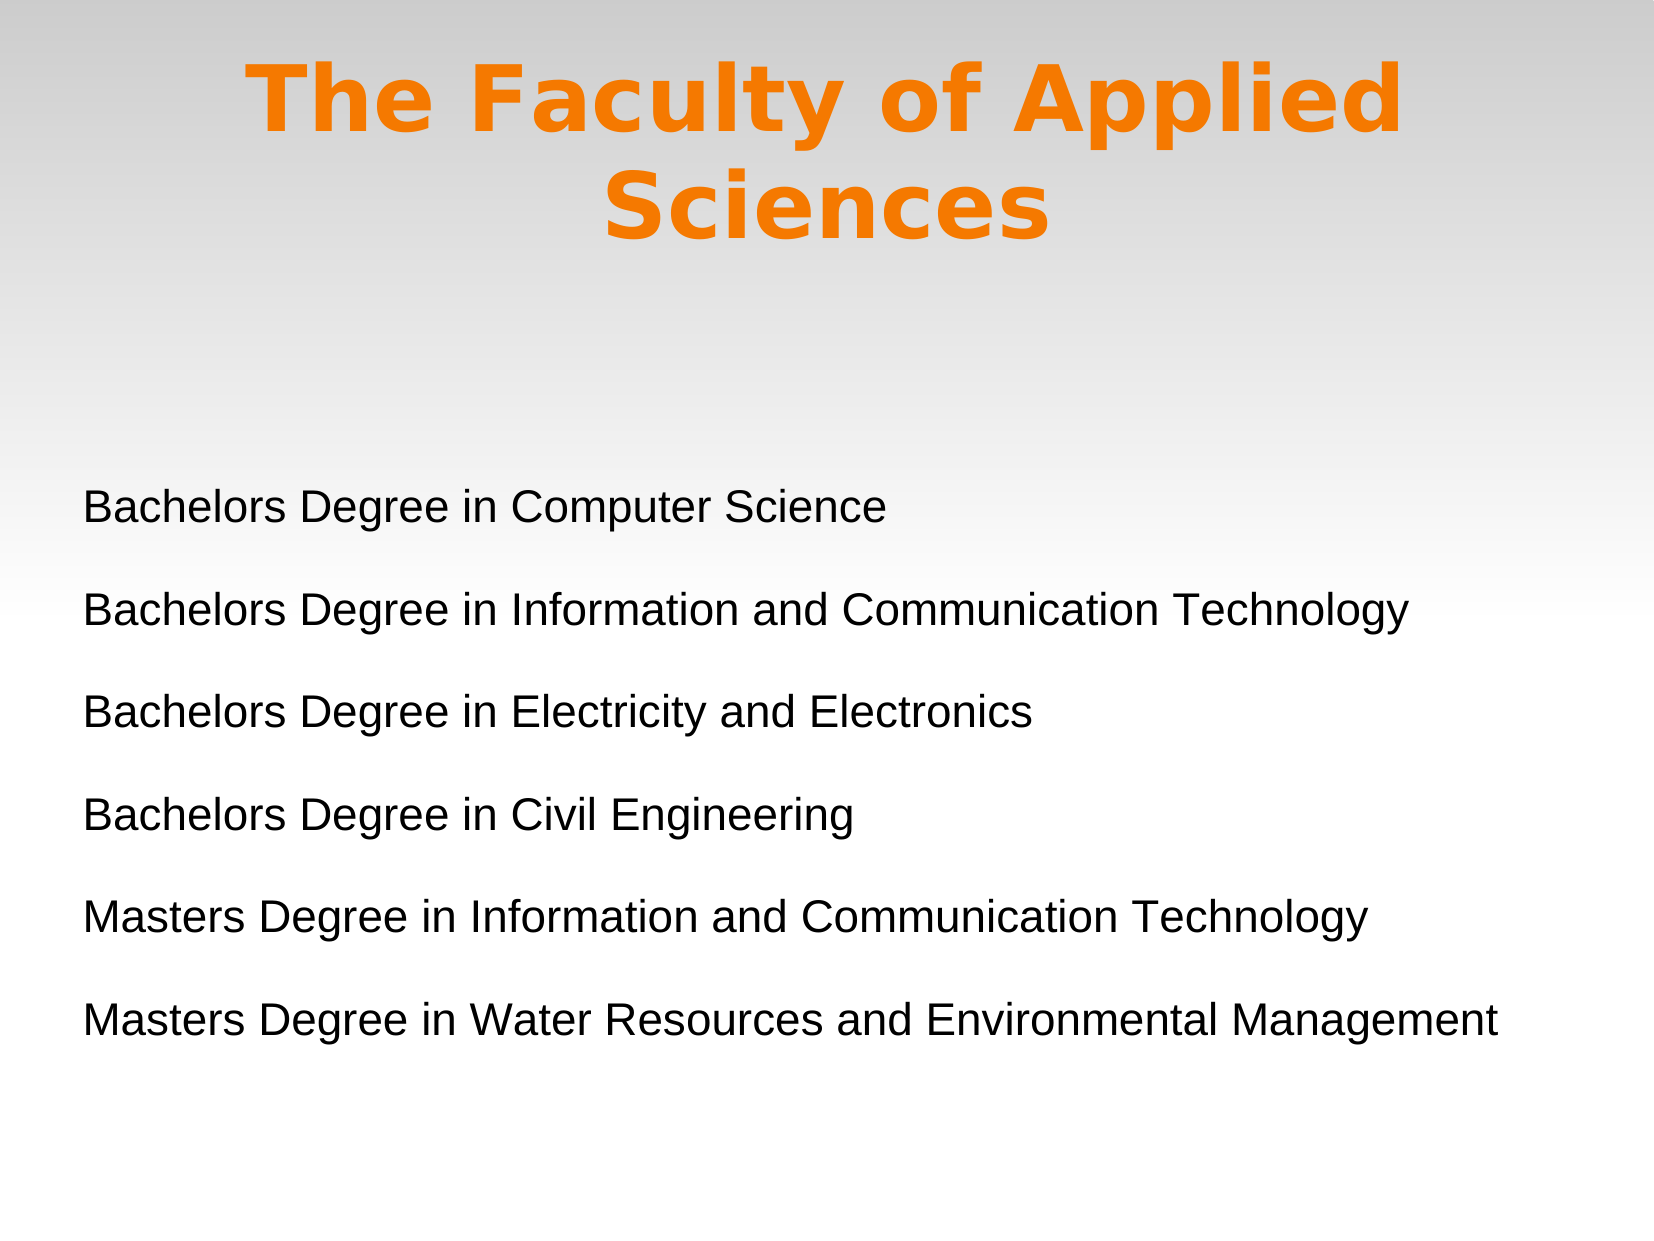

# The Faculty of Applied Sciences
Bachelors Degree in Computer Science
Bachelors Degree in Information and Communication Technology
Bachelors Degree in Electricity and Electronics
Bachelors Degree in Civil Engineering
Masters Degree in Information and Communication Technology
Masters Degree in Water Resources and Environmental Management